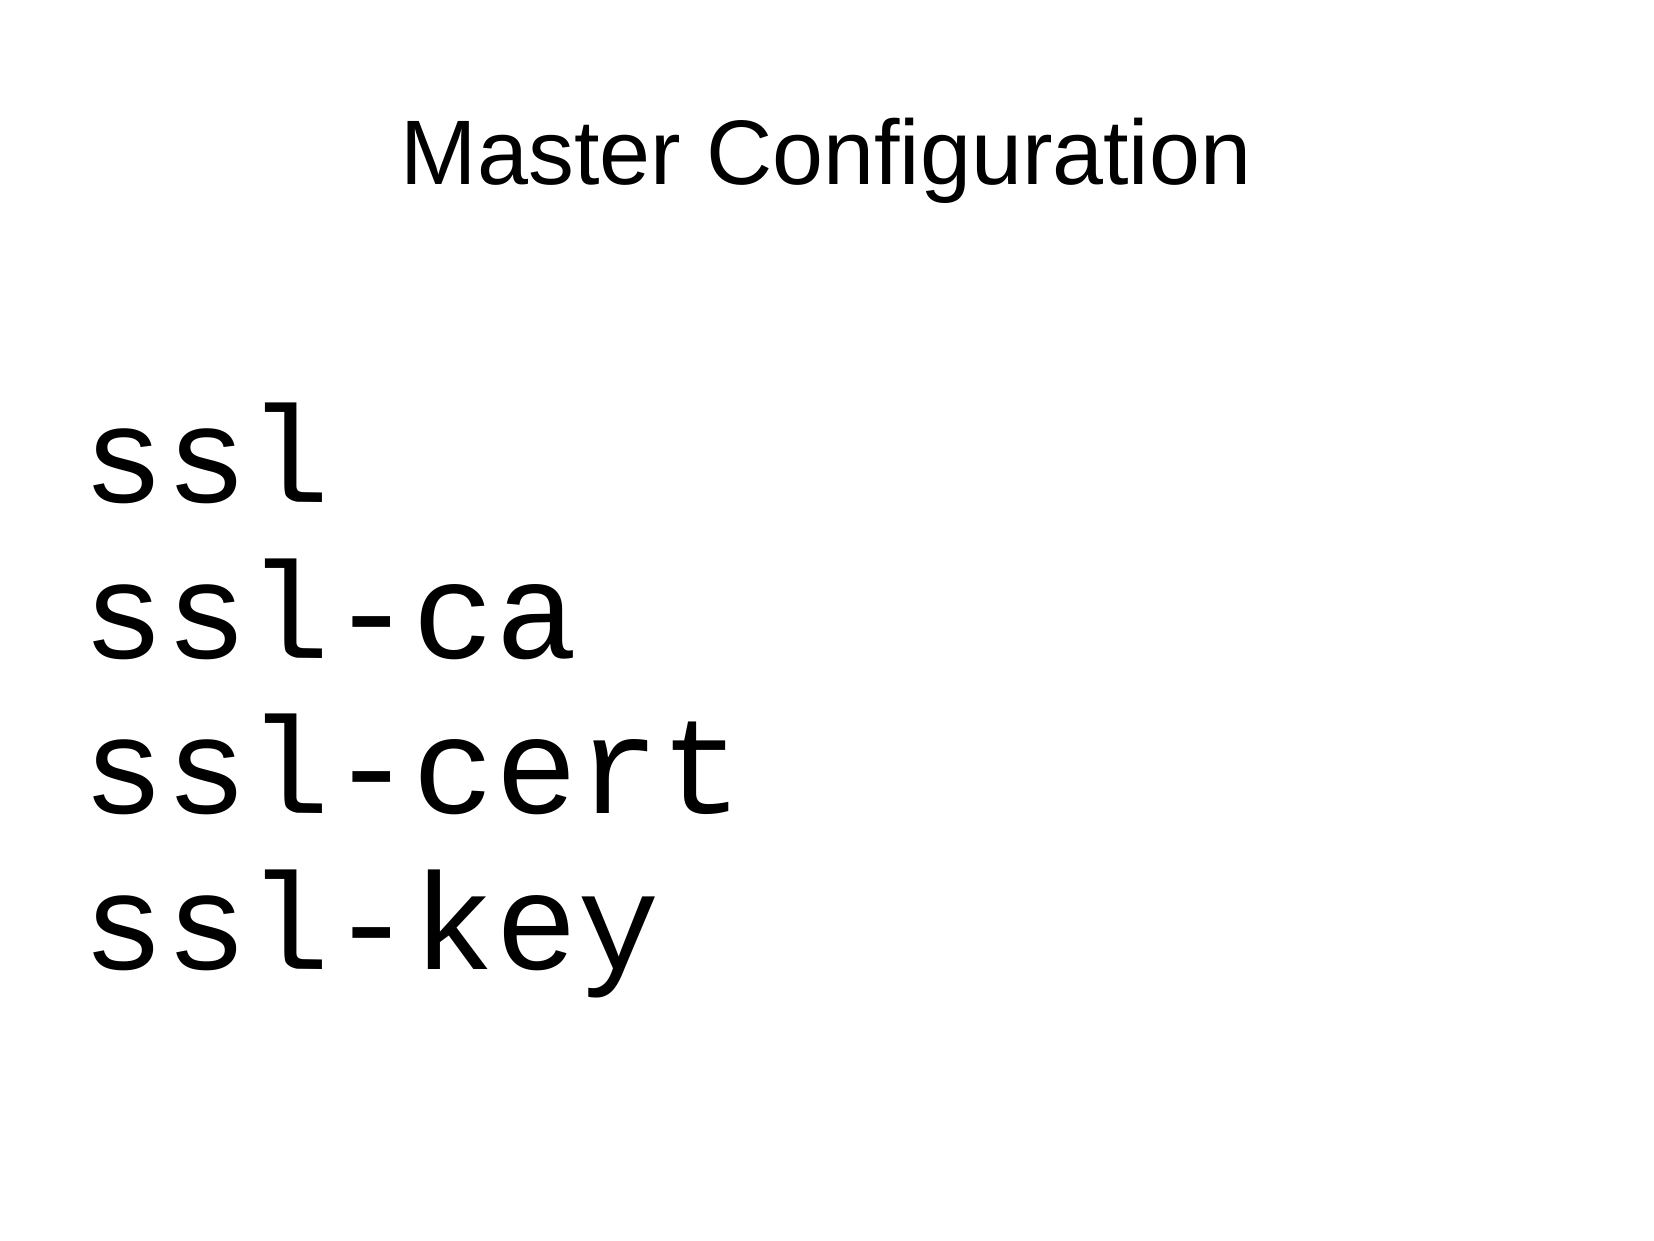

# Master Configuration
ssl
ssl-ca
ssl-cert
ssl-key